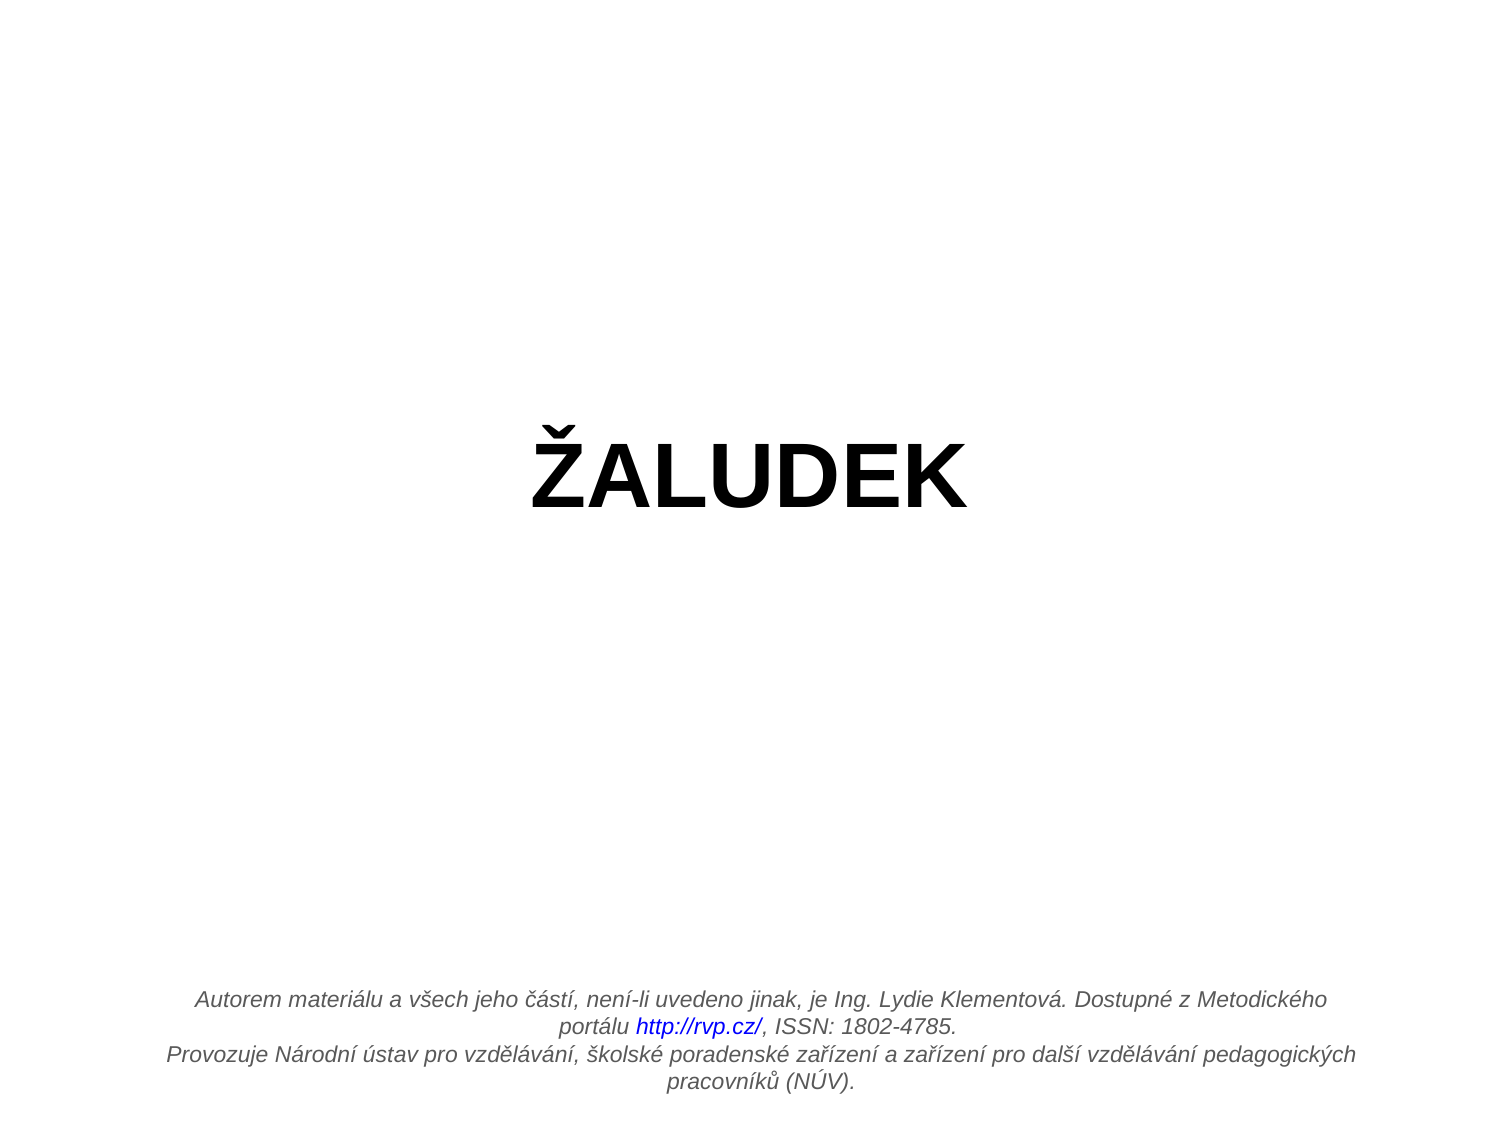

# ŽALUDEK
Autorem materiálu a všech jeho částí, není-li uvedeno jinak, je Ing. Lydie Klementová. Dostupné z Metodického portálu http://rvp.cz/, ISSN: 1802-4785.
Provozuje Národní ústav pro vzdělávání, školské poradenské zařízení a zařízení pro další vzdělávání pedagogických pracovníků (NÚV).